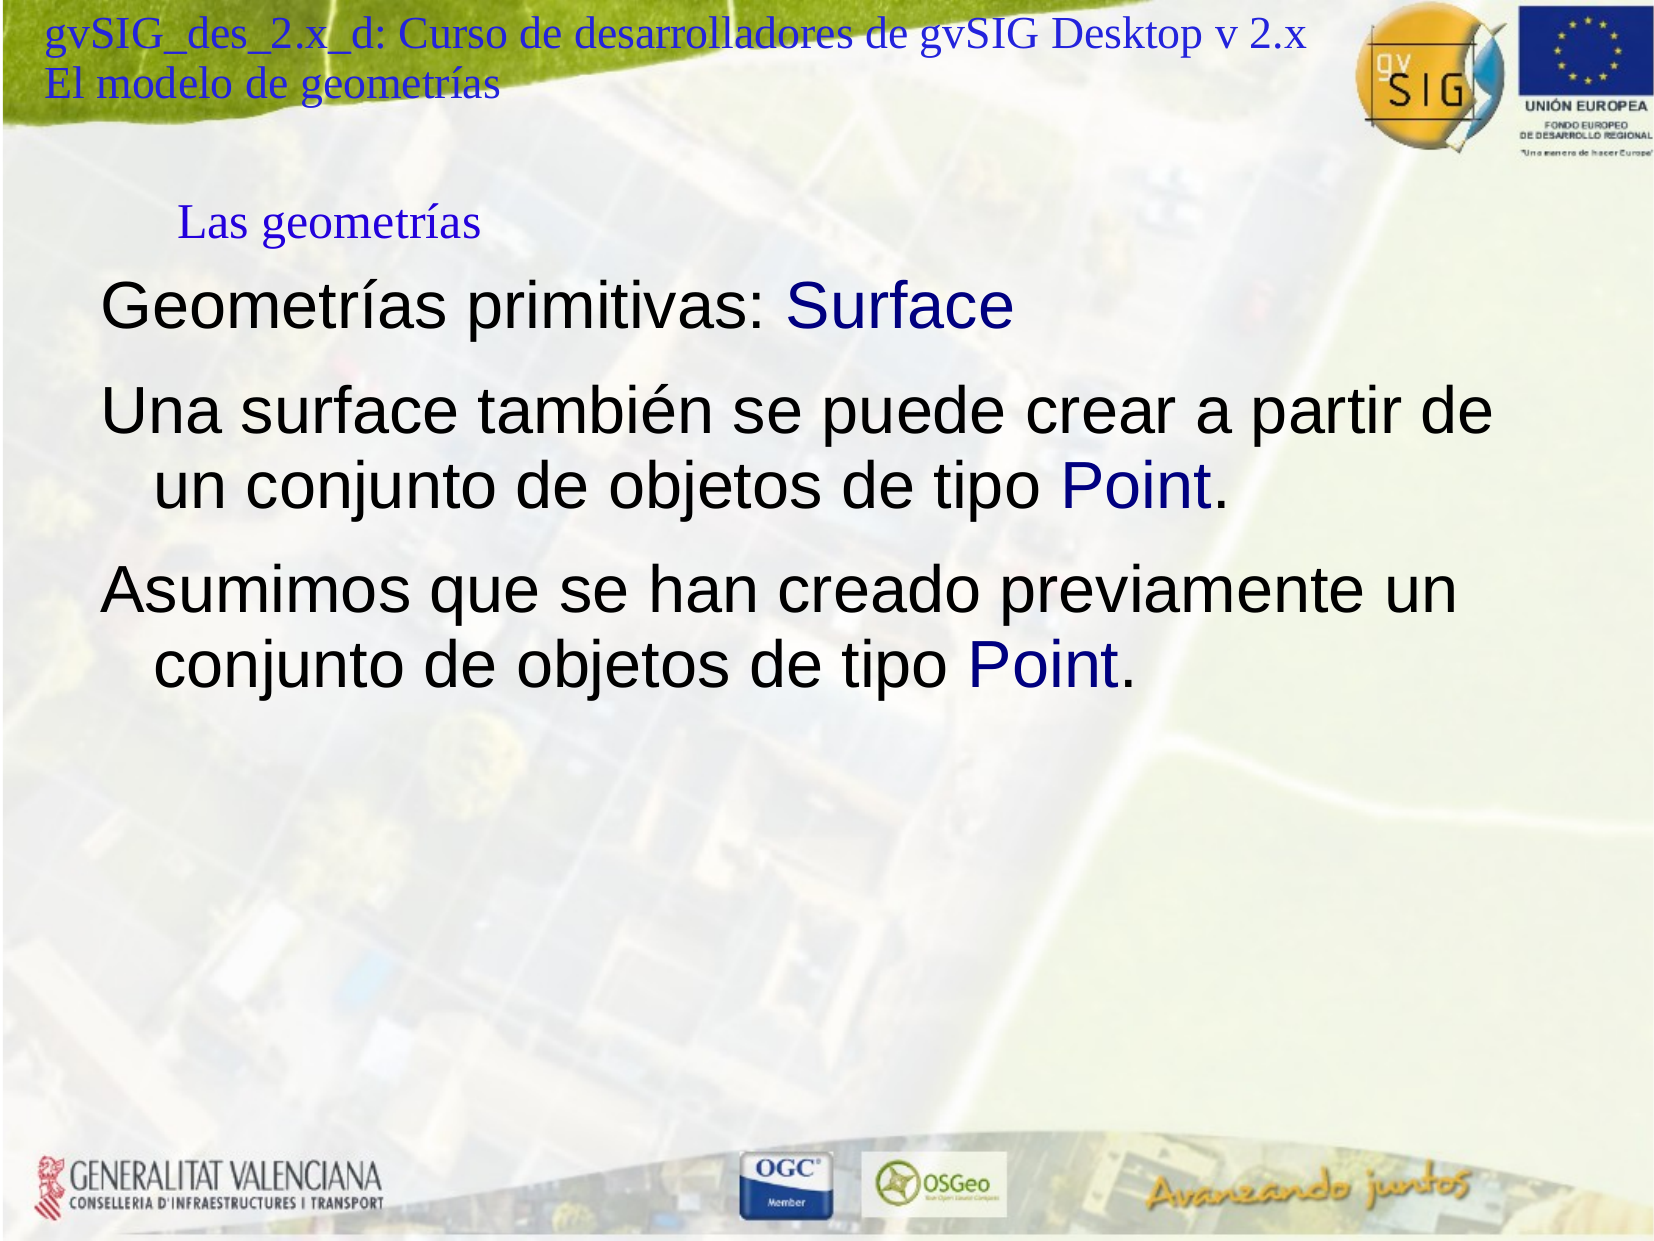

Las geometrías
# Geometrías primitivas: Surface
Una surface también se puede crear a partir de un conjunto de objetos de tipo Point.
Asumimos que se han creado previamente un conjunto de objetos de tipo Point.